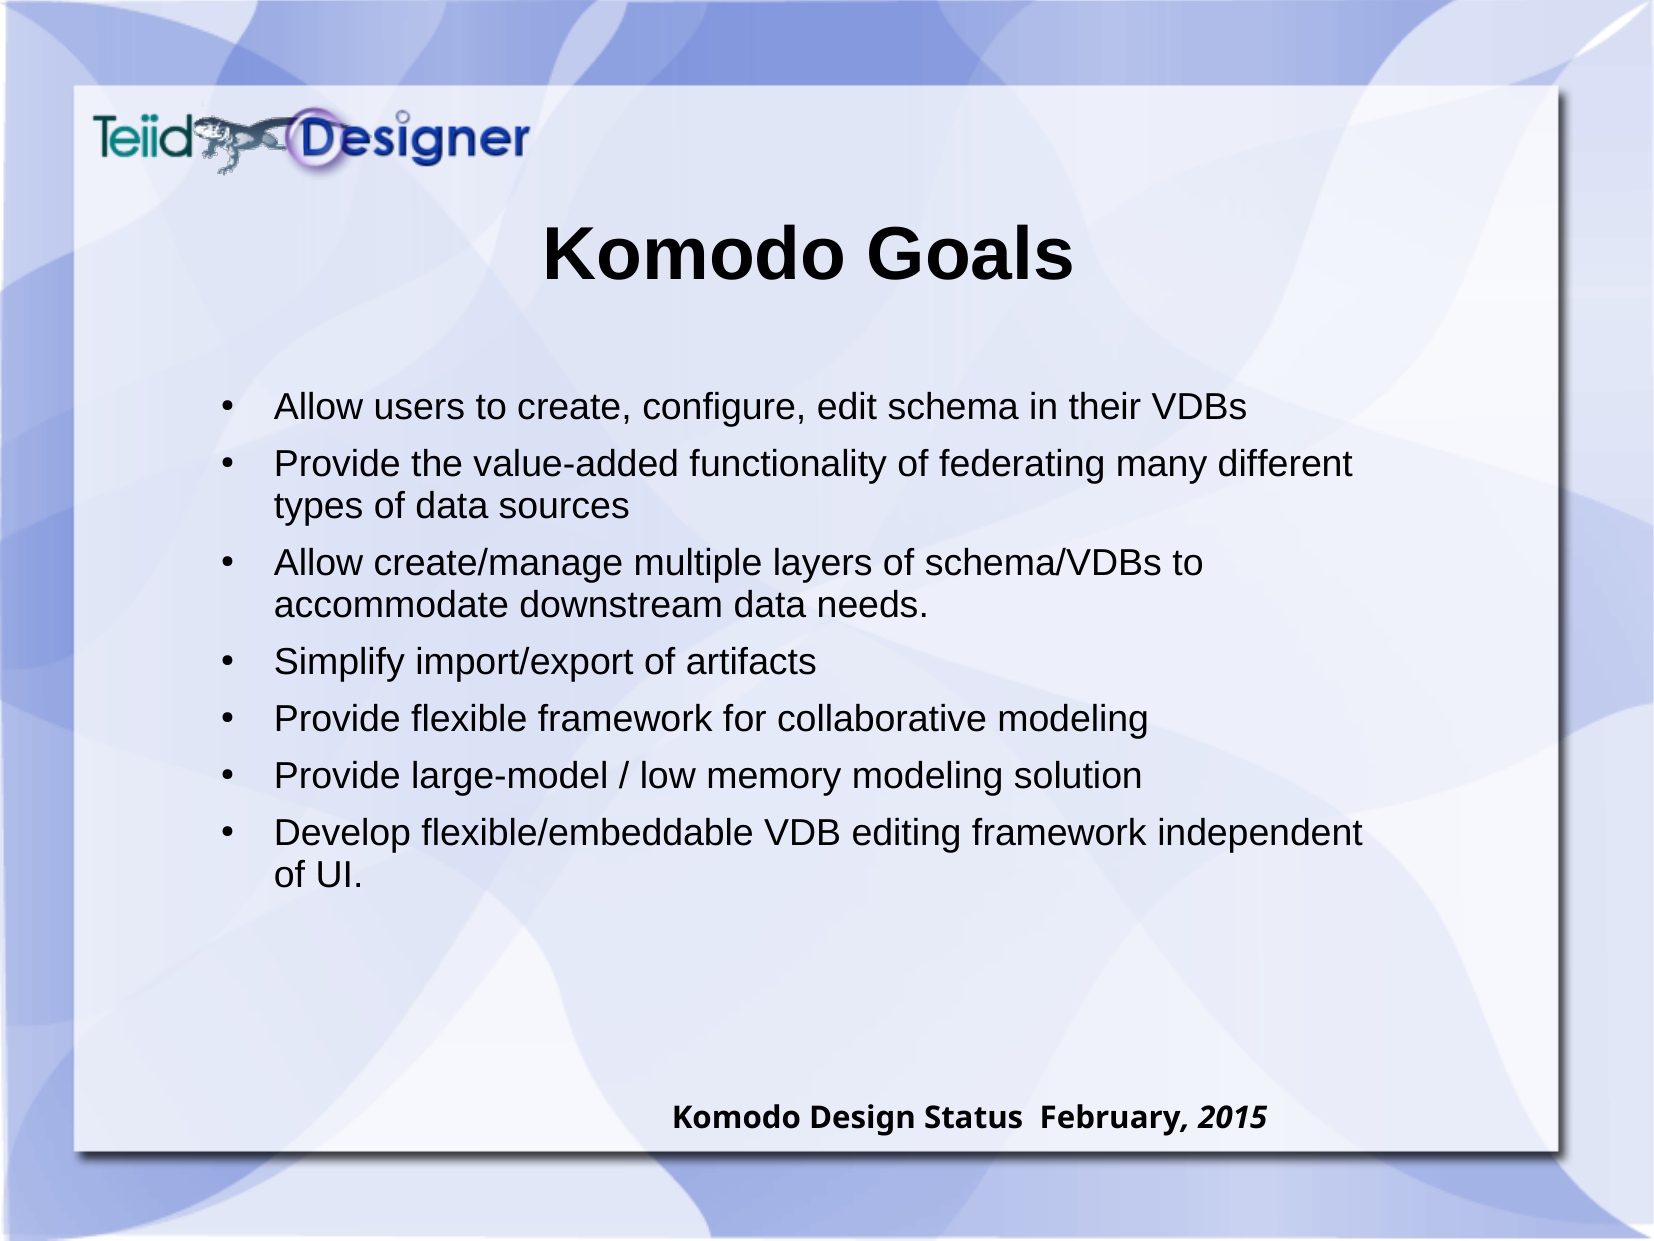

# Komodo Goals
Allow users to create, configure, edit schema in their VDBs
Provide the value-added functionality of federating many different types of data sources
Allow create/manage multiple layers of schema/VDBs to accommodate downstream data needs.
Simplify import/export of artifacts
Provide flexible framework for collaborative modeling
Provide large-model / low memory modeling solution
Develop flexible/embeddable VDB editing framework independent of UI.